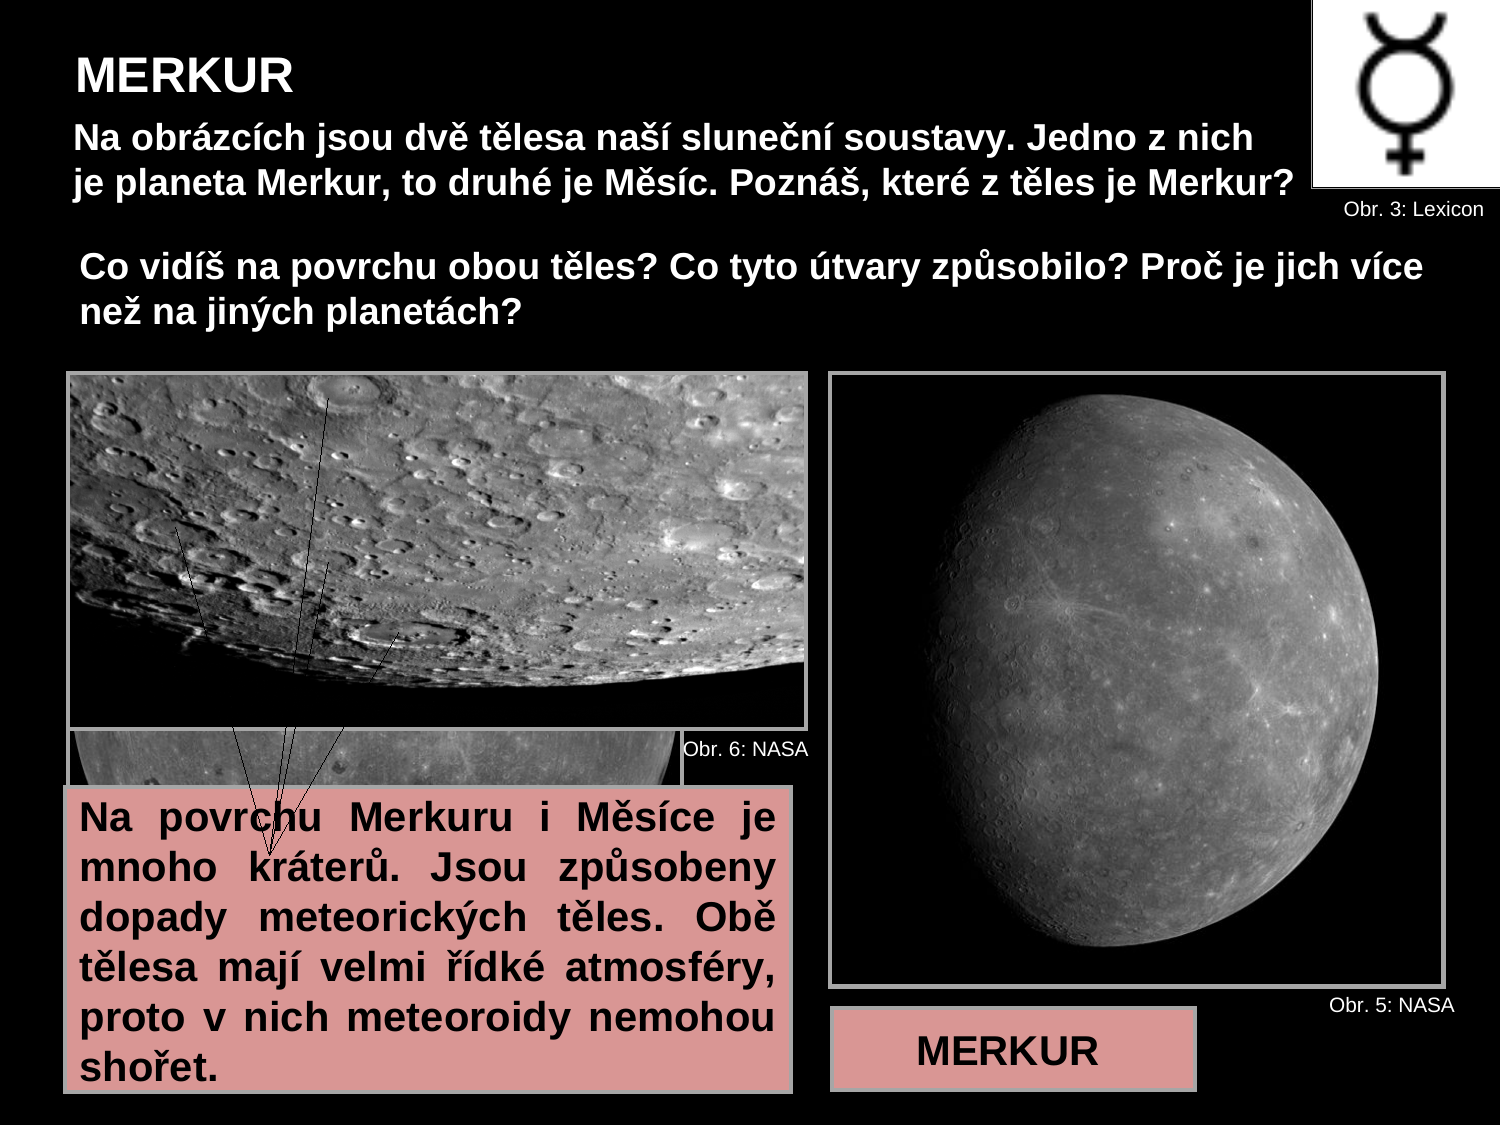

MERKUR
Na obrázcích jsou dvě tělesa naší sluneční soustavy. Jedno z nich
je planeta Merkur, to druhé je Měsíc. Poznáš, které z těles je Merkur?
Obr. 3: Lexicon
Co vidíš na povrchu obou těles? Co tyto útvary způsobilo? Proč je jich více
než na jiných planetách?
Obr. 6: NASA
Na povrchu Merkuru i Měsíce je mnoho kráterů. Jsou způsobeny dopady meteorických těles. Obě tělesa mají velmi řídké atmosféry, proto v nich meteoroidy nemohou shořet.
Obr. 4: Pringles
Obr. 5: NASA
MĚSÍC
MERKUR